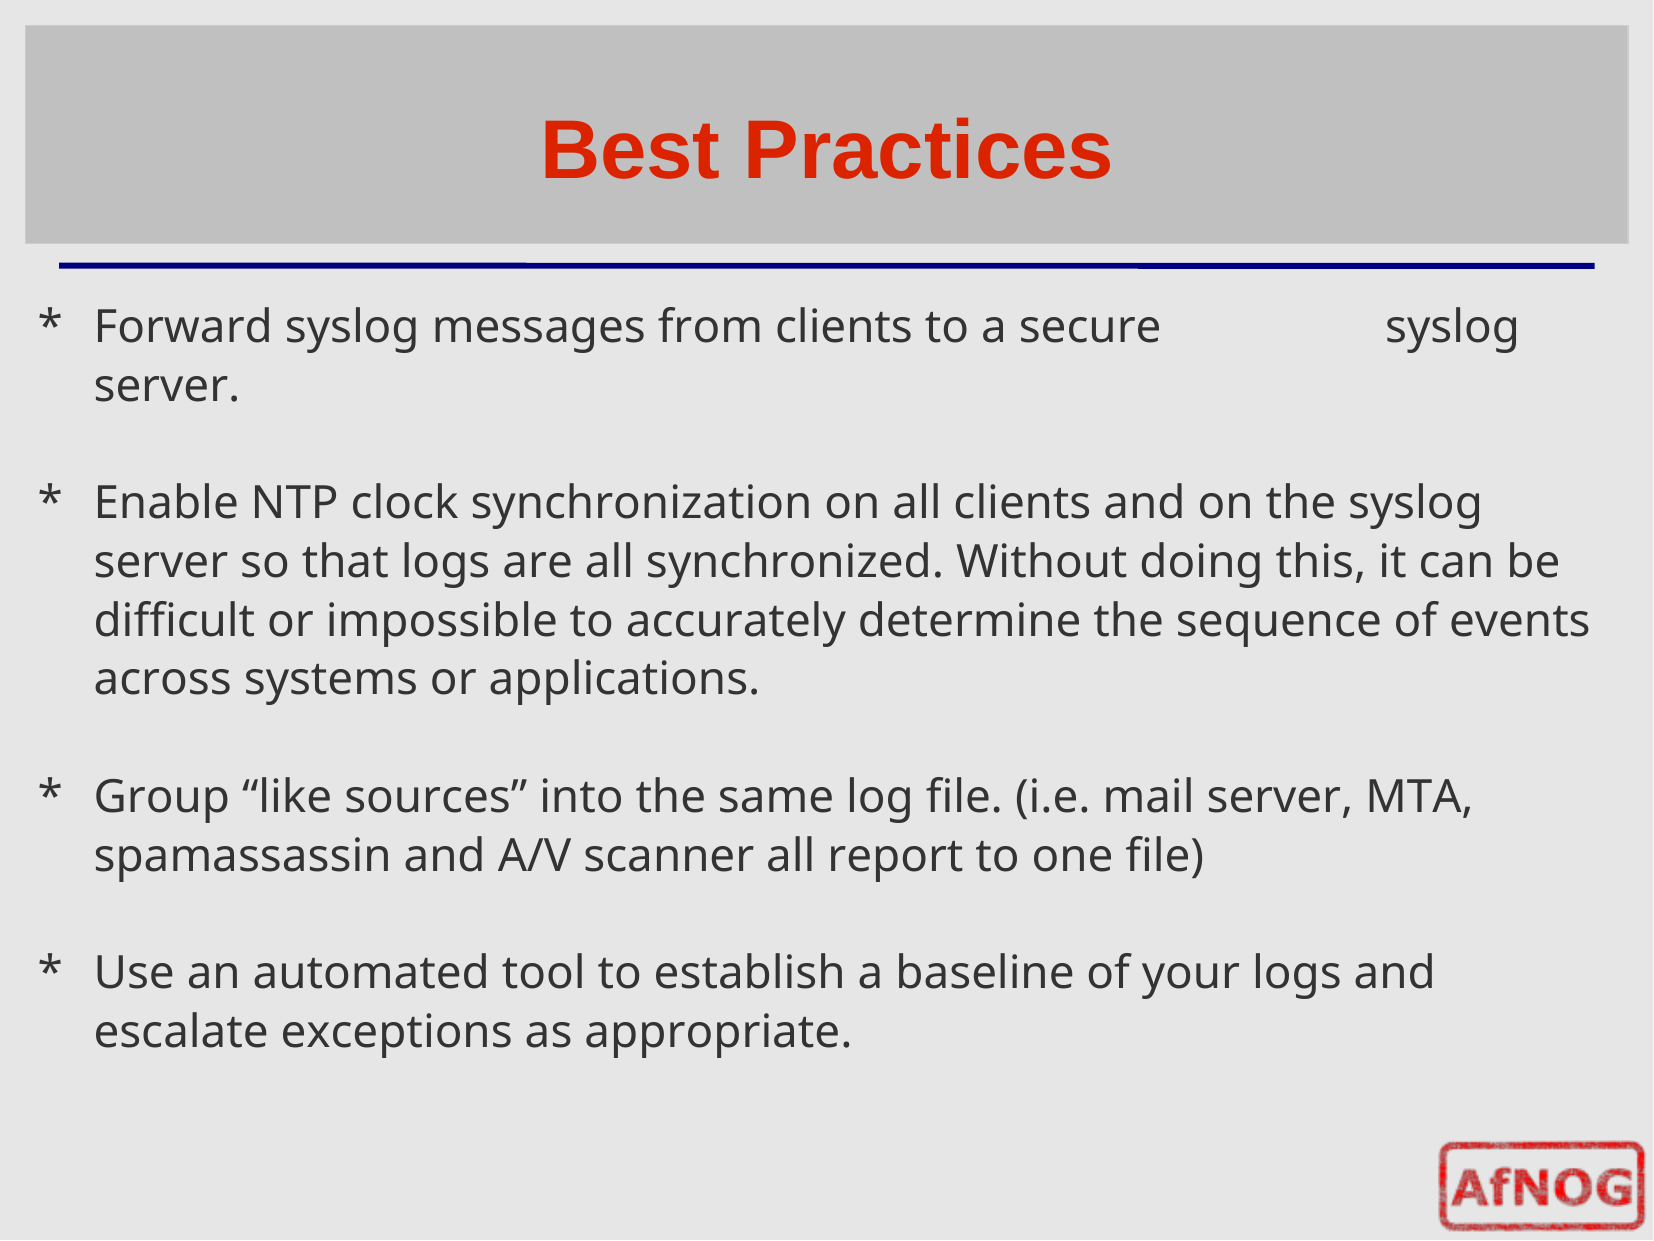

# Best Practices
* 	Forward syslog messages from clients to a secure 			syslog server.
* 	Enable NTP clock synchronization on all clients and on the syslog server so that logs are all synchronized. Without doing this, it can be difficult or impossible to accurately determine the sequence of events across systems or applications.
* 	Group “like sources” into the same log file. (i.e. mail server, MTA, spamassassin and A/V scanner all report to one file)
* 	Use an automated tool to establish a baseline of your logs and escalate exceptions as appropriate.